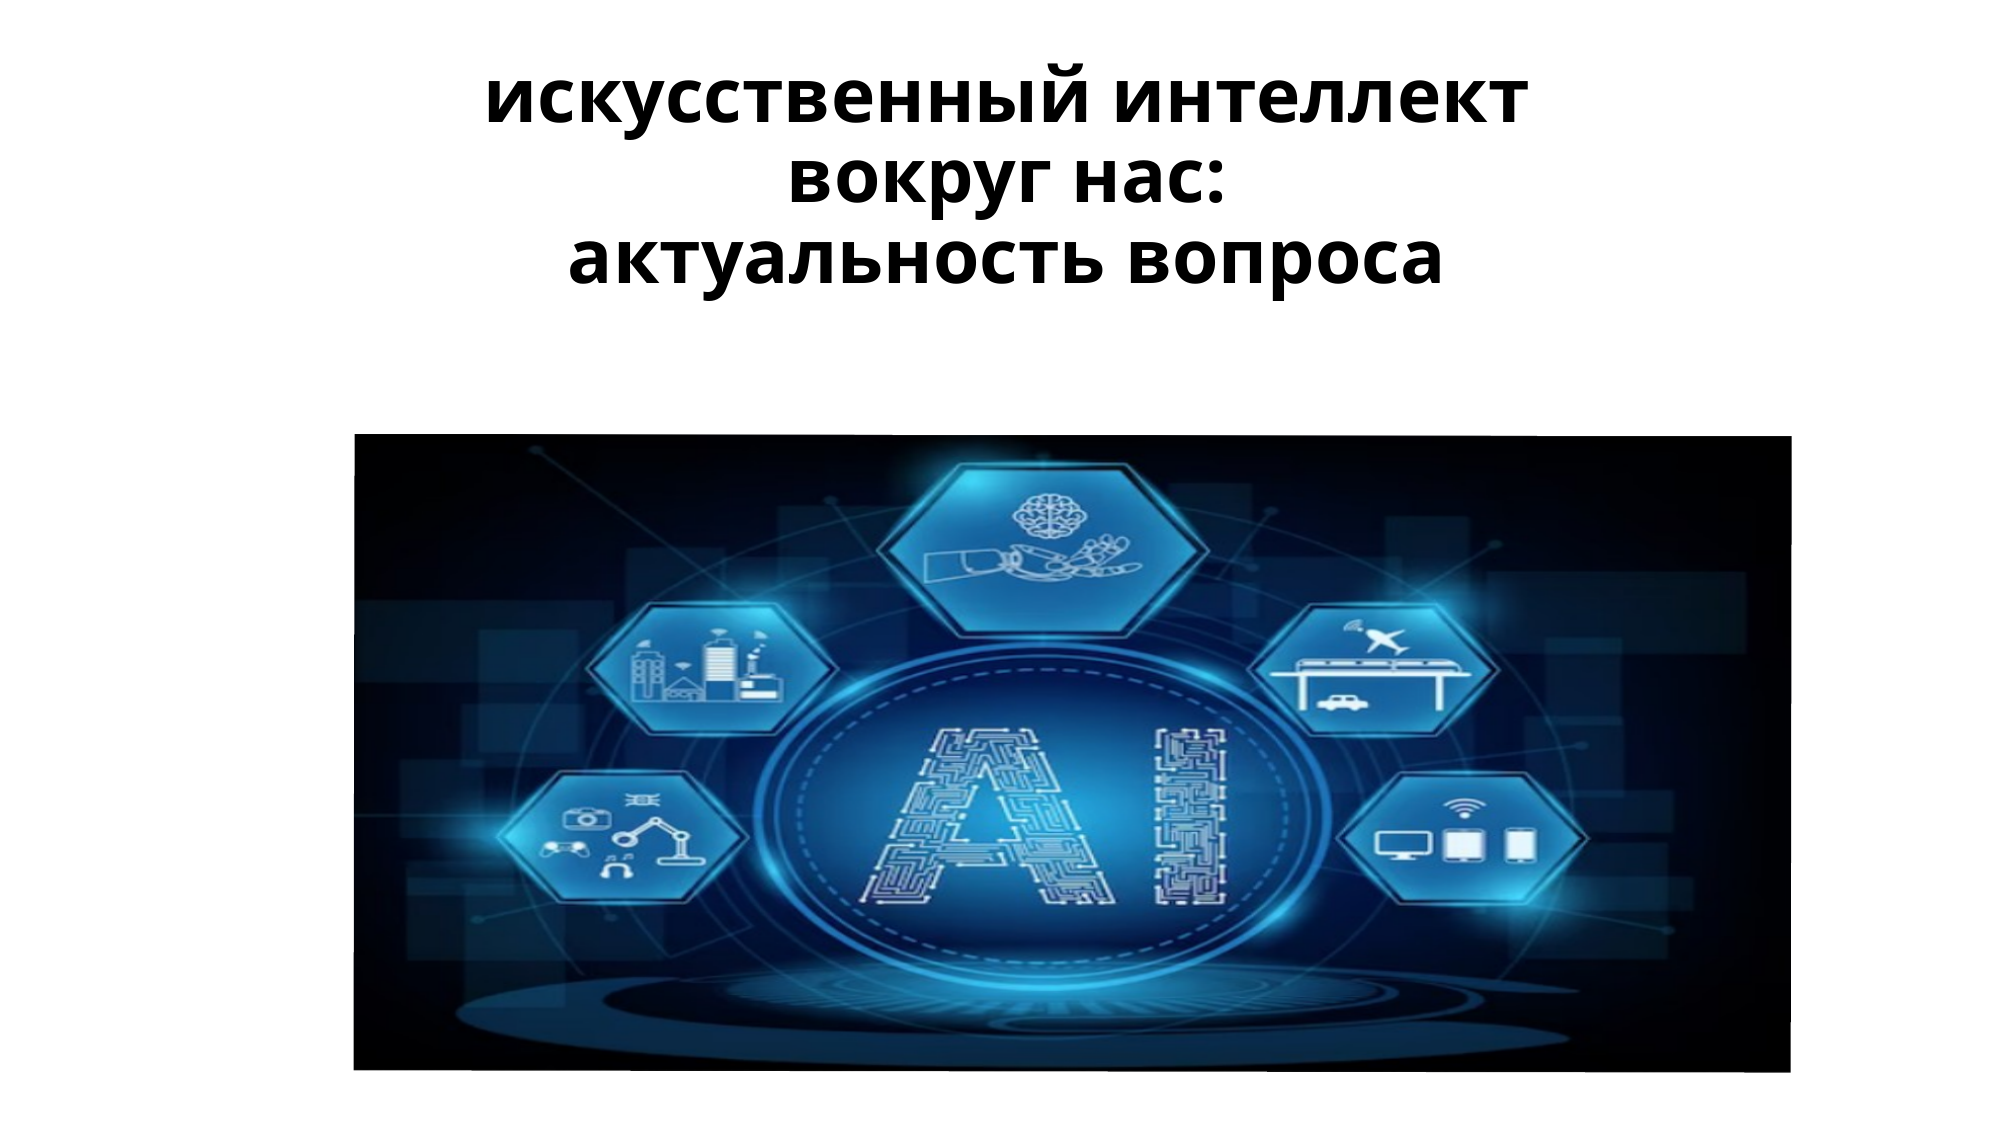

# искусственный интеллект вокруг нас: актуальность вопроса